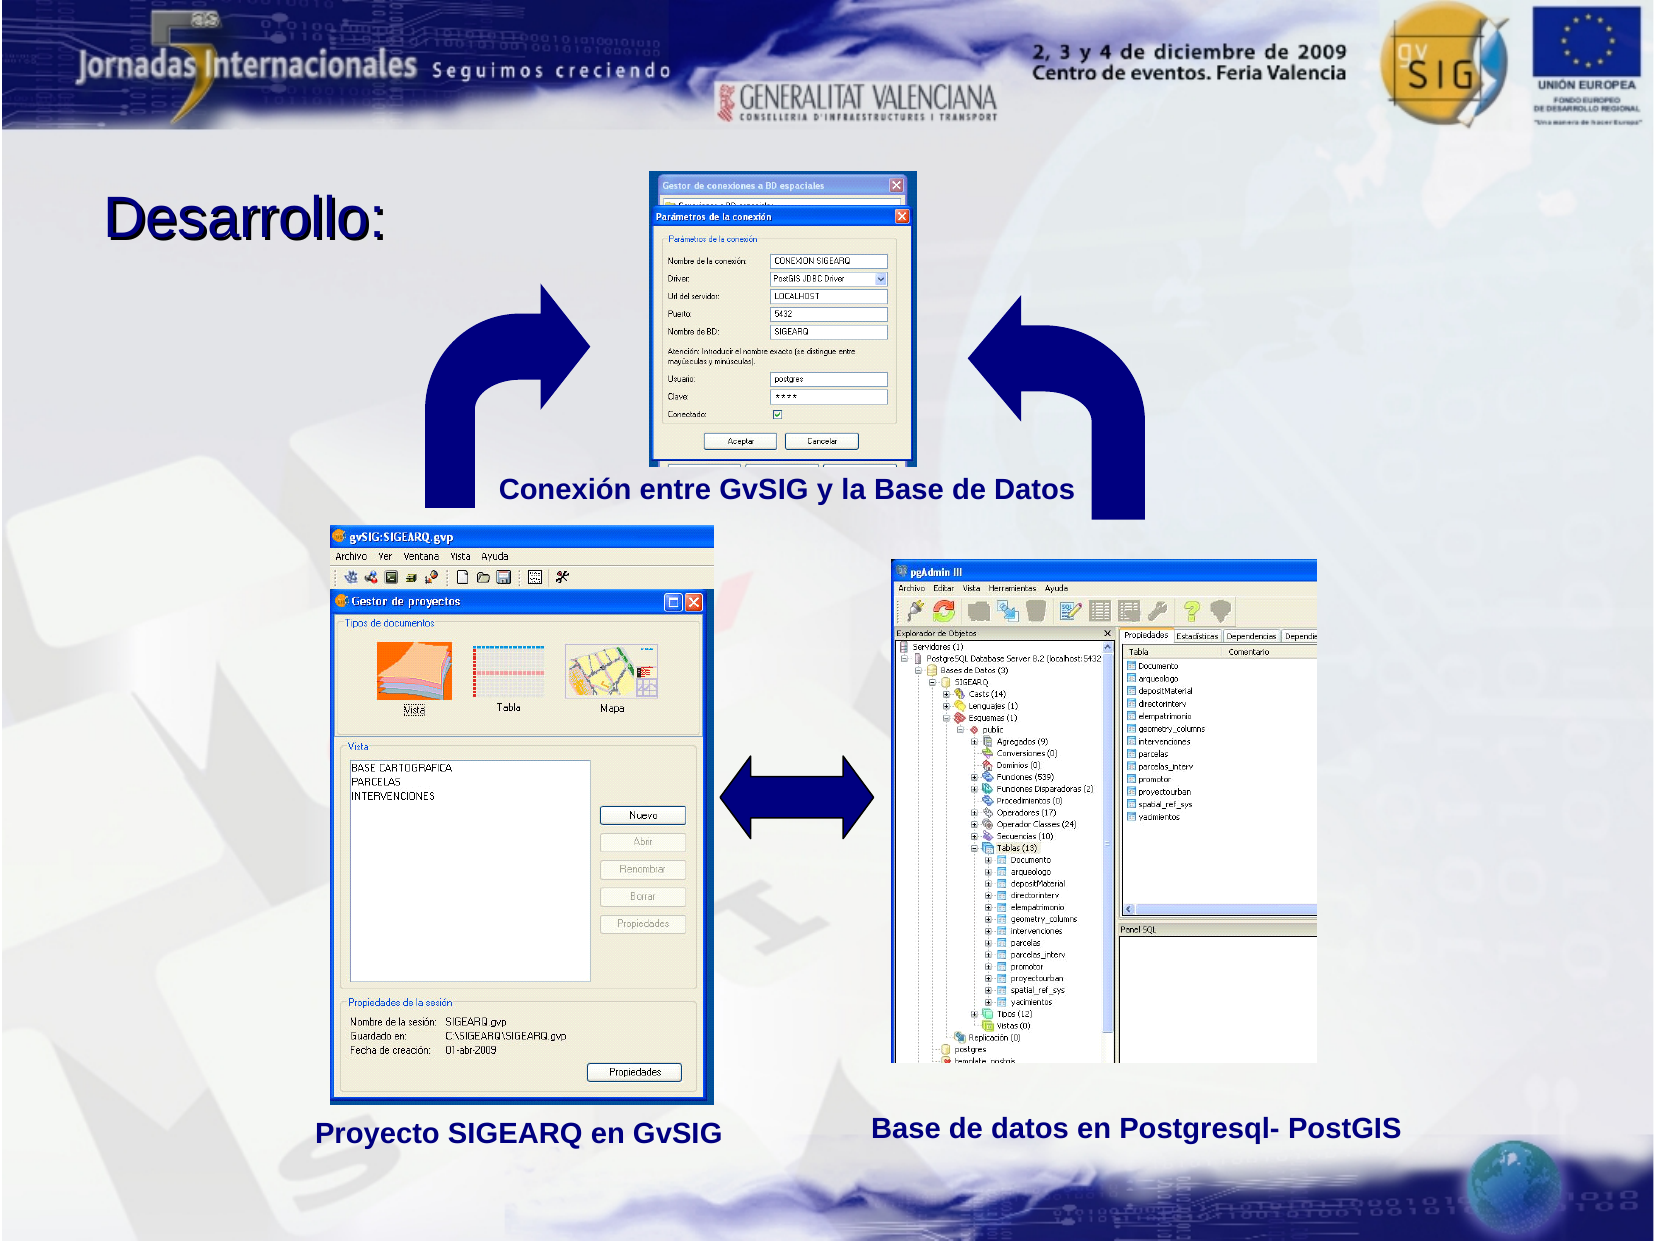

Desarrollo:
Conexión entre GvSIG y la Base de Datos
Base de datos en Postgresql- PostGIS
Proyecto SIGEARQ en GvSIG